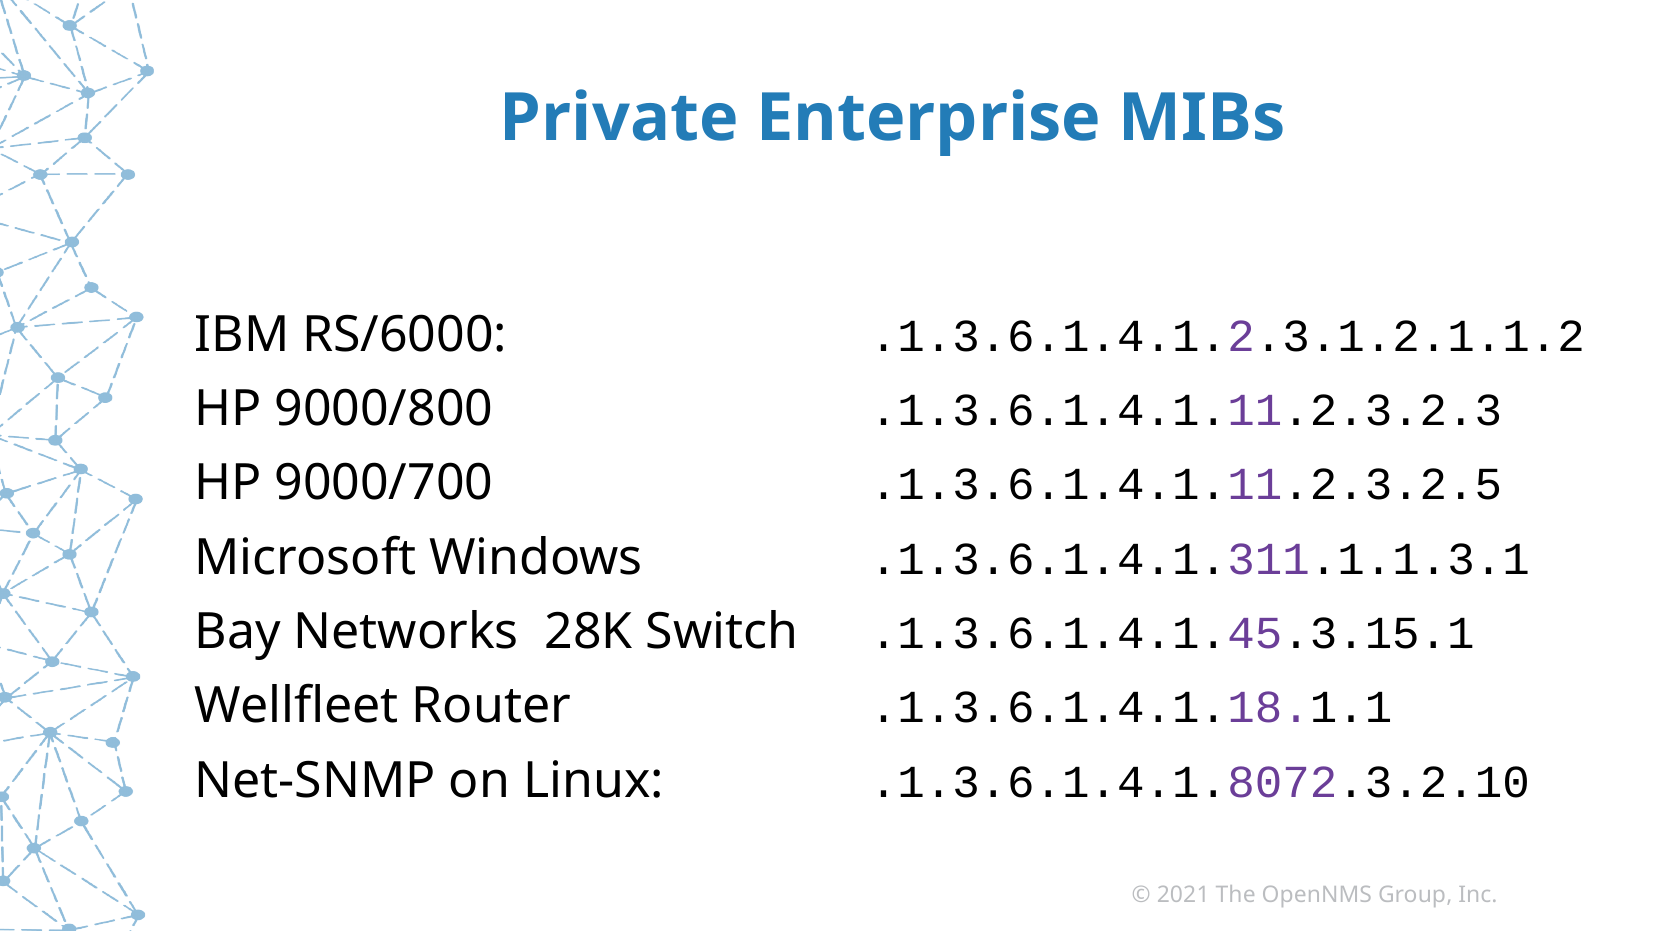

# Private Enterprise MIBs
IBM RS/6000: 				 	.1.3.6.1.4.1.2.3.1.2.1.1.2
HP 9000/800 					.1.3.6.1.4.1.11.2.3.2.3
HP 9000/700 					.1.3.6.1.4.1.11.2.3.2.5
Microsoft Windows 			.1.3.6.1.4.1.311.1.1.3.1
Bay Networks 28K Switch 	.1.3.6.1.4.1.45.3.15.1
Wellfleet Router			 	.1.3.6.1.4.1.18.1.1
Net-SNMP on Linux: 			.1.3.6.1.4.1.8072.3.2.10